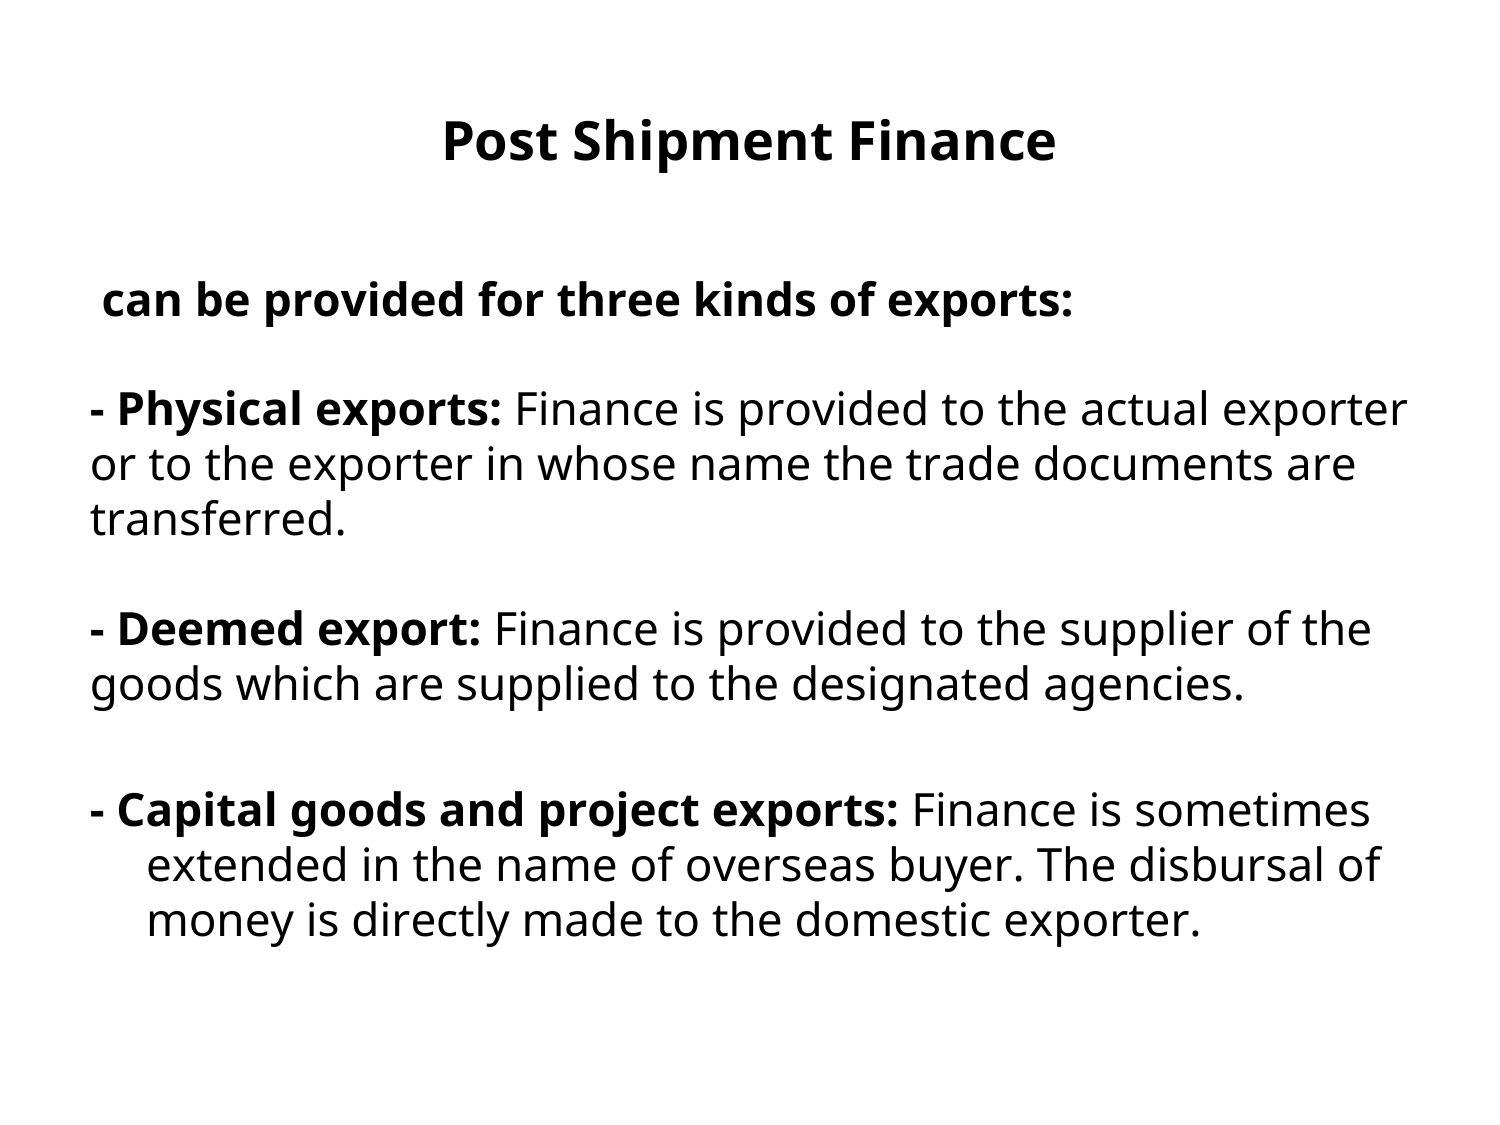

# Post Shipment Finance
 can be provided for three kinds of exports:
- Physical exports: Finance is provided to the actual exporter or to the exporter in whose name the trade documents are transferred.
- Deemed export: Finance is provided to the supplier of the goods which are supplied to the designated agencies.
- Capital goods and project exports: Finance is sometimes extended in the name of overseas buyer. The disbursal of money is directly made to the domestic exporter.